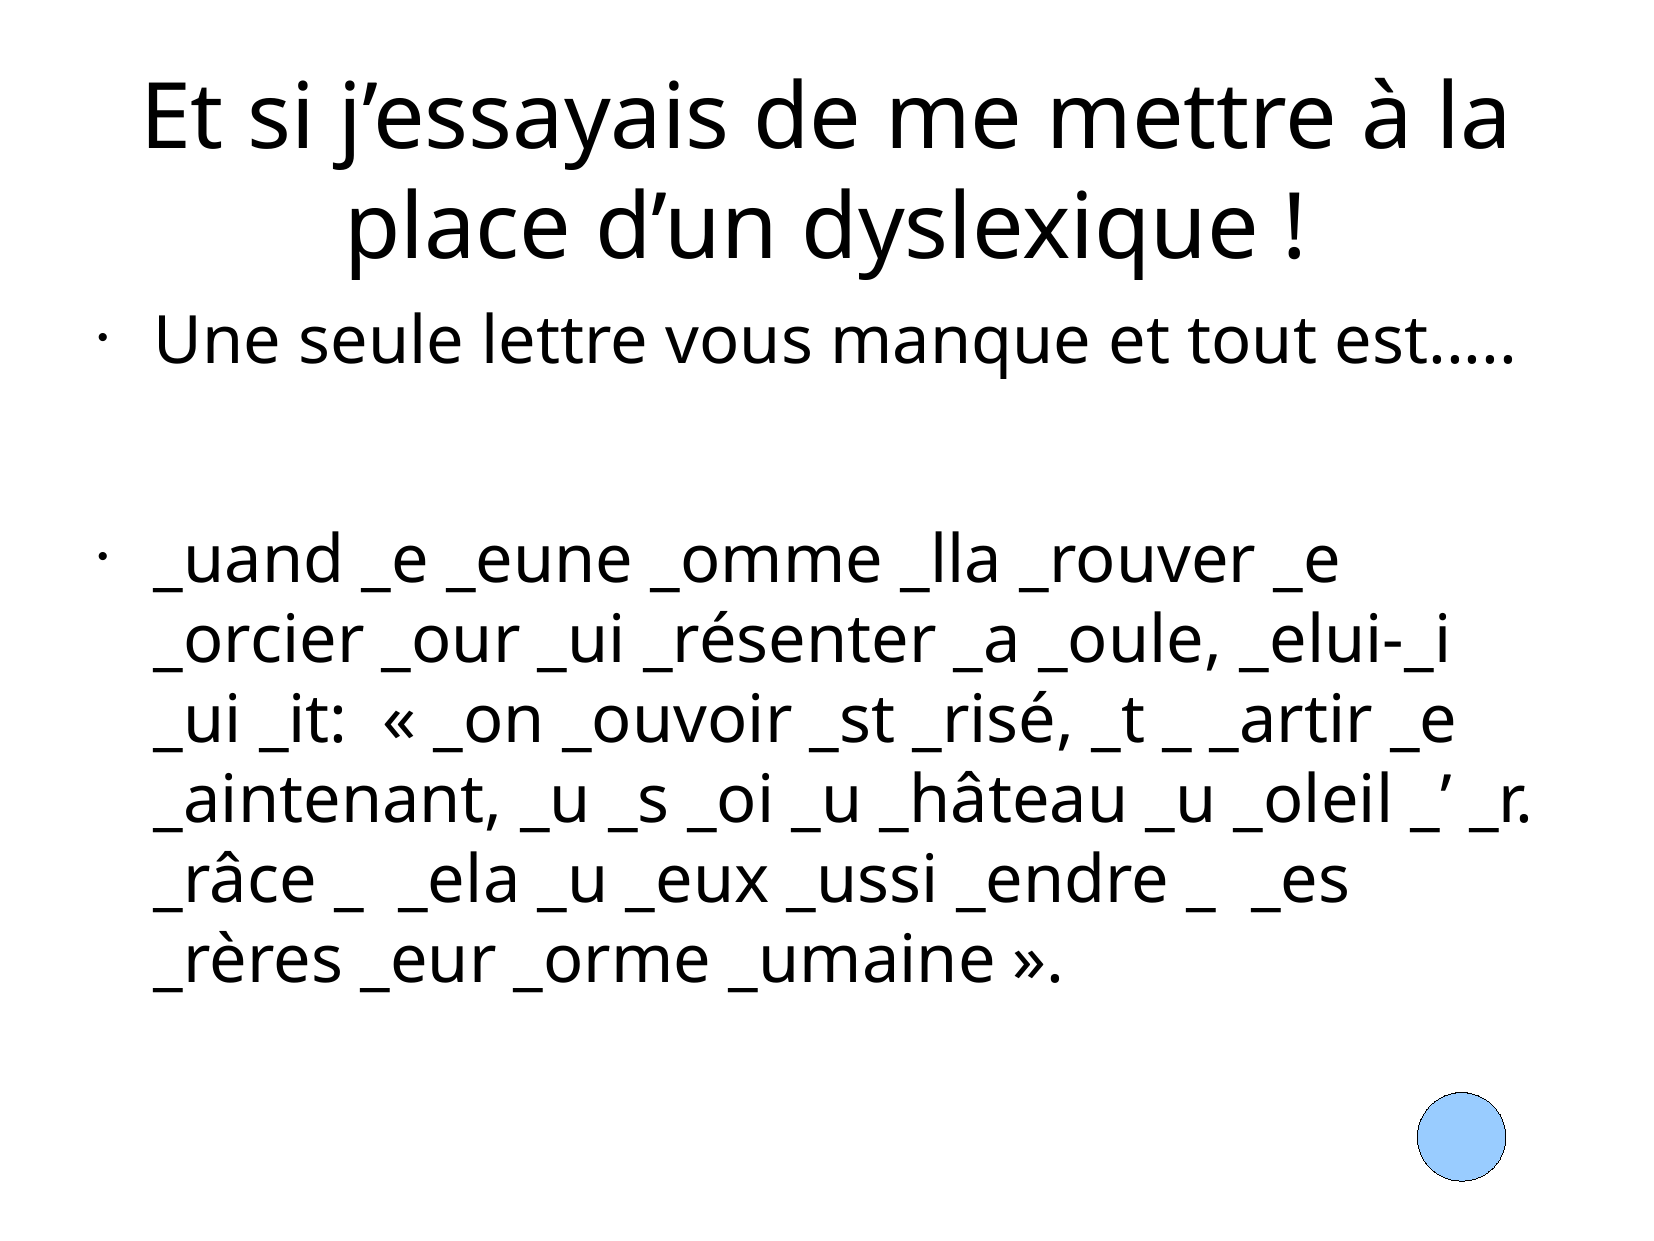

# Et si j’essayais de me mettre à la place d’un dyslexique !
Une seule lettre vous manque et tout est.....
_uand _e _eune _omme _lla _rouver _e _orcier _our _ui _résenter _a _oule, _elui-_i _ui _it: « _on _ouvoir _st _risé, _t _ _artir _e _aintenant, _u _s _oi _u _hâteau _u _oleil _’ _r. _râce _ _ela _u _eux _ussi _endre _ _es _rères _eur _orme _umaine ».